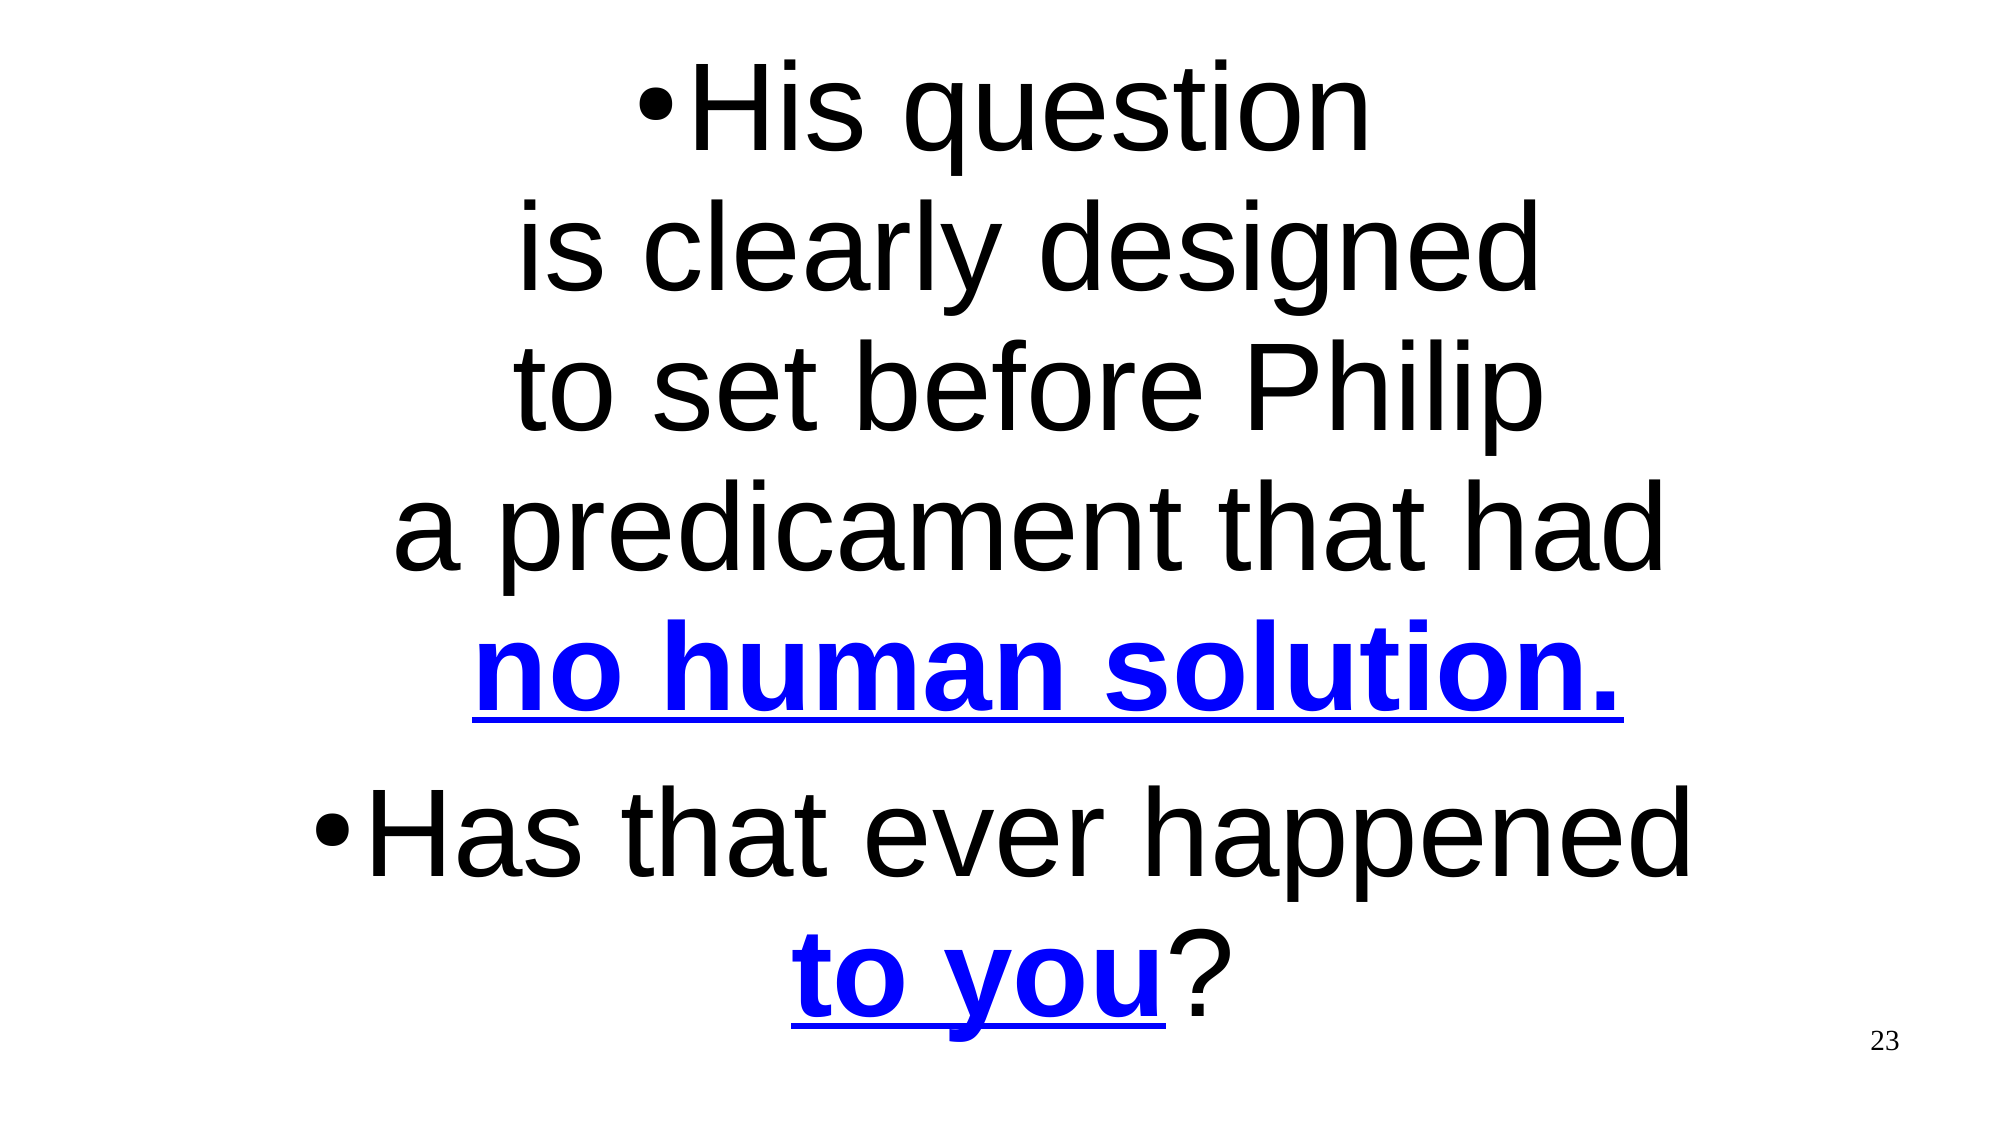

# His question is clearly designed to set before Philip a predicament that had no human solution.
Has that ever happened
to you?
23